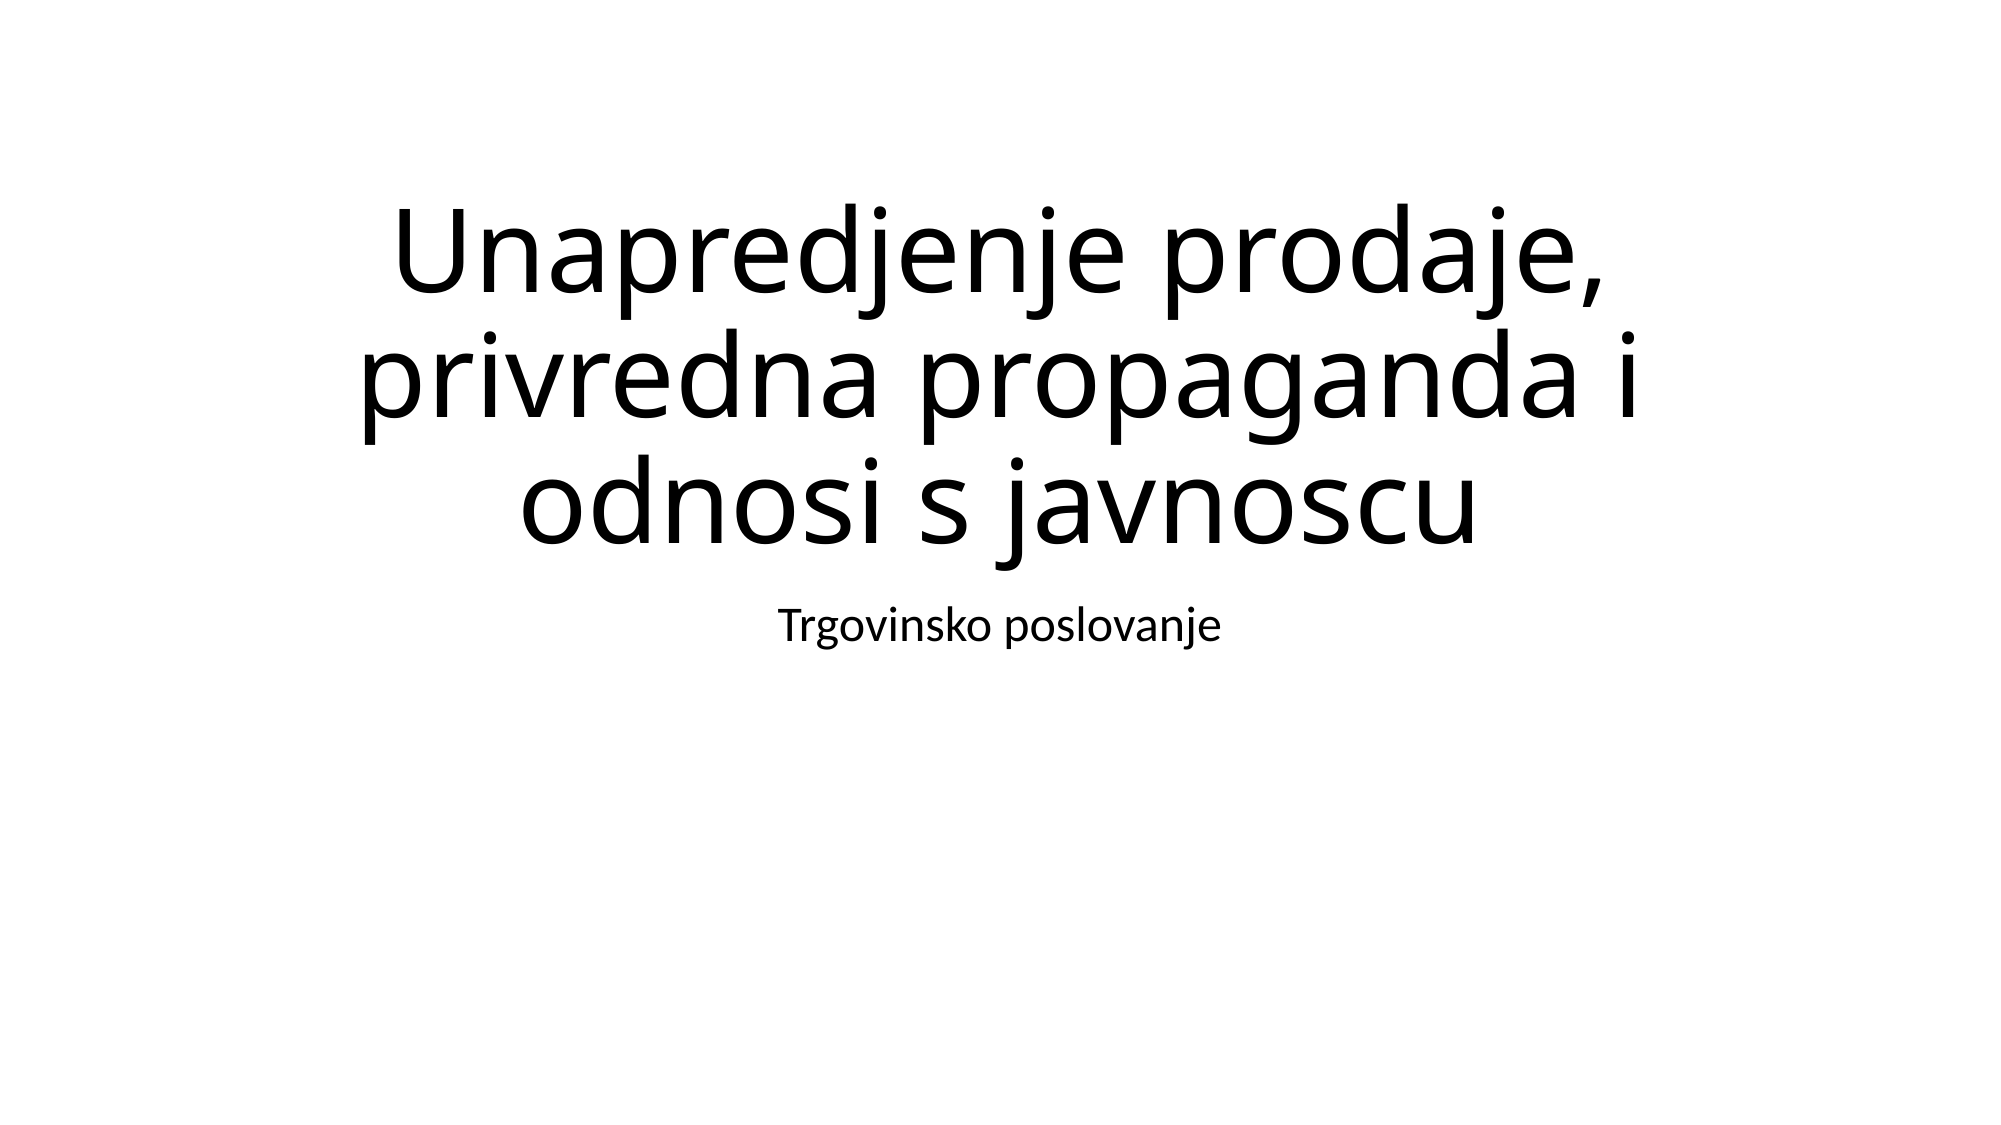

# Unapredjenje prodaje, privredna propaganda i odnosi s javnoscu
Trgovinsko poslovanje